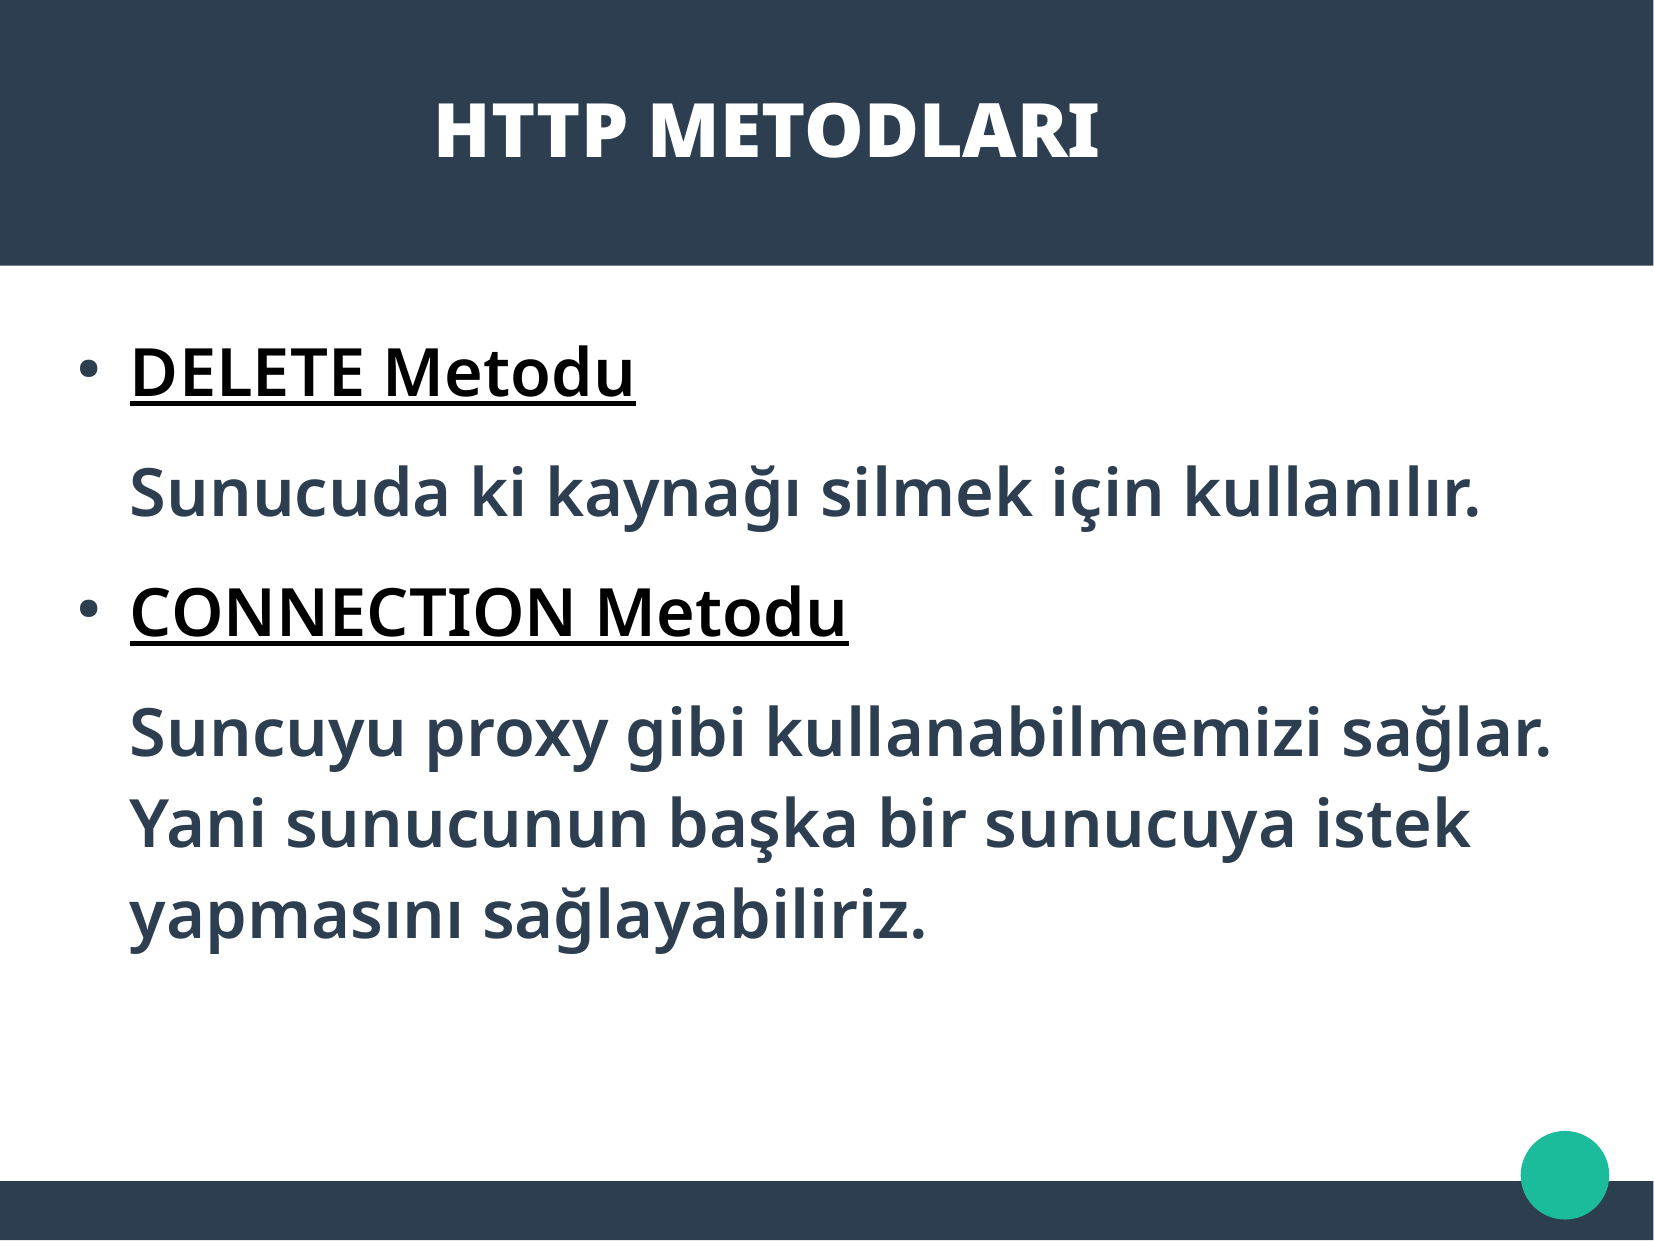

# HTTP METODLARI
DELETE Metodu
Sunucuda ki kaynağı silmek için kullanılır.
CONNECTION Metodu
Suncuyu proxy gibi kullanabilmemizi sağlar. Yani sunucunun başka bir sunucuya istek yapmasını sağlayabiliriz.